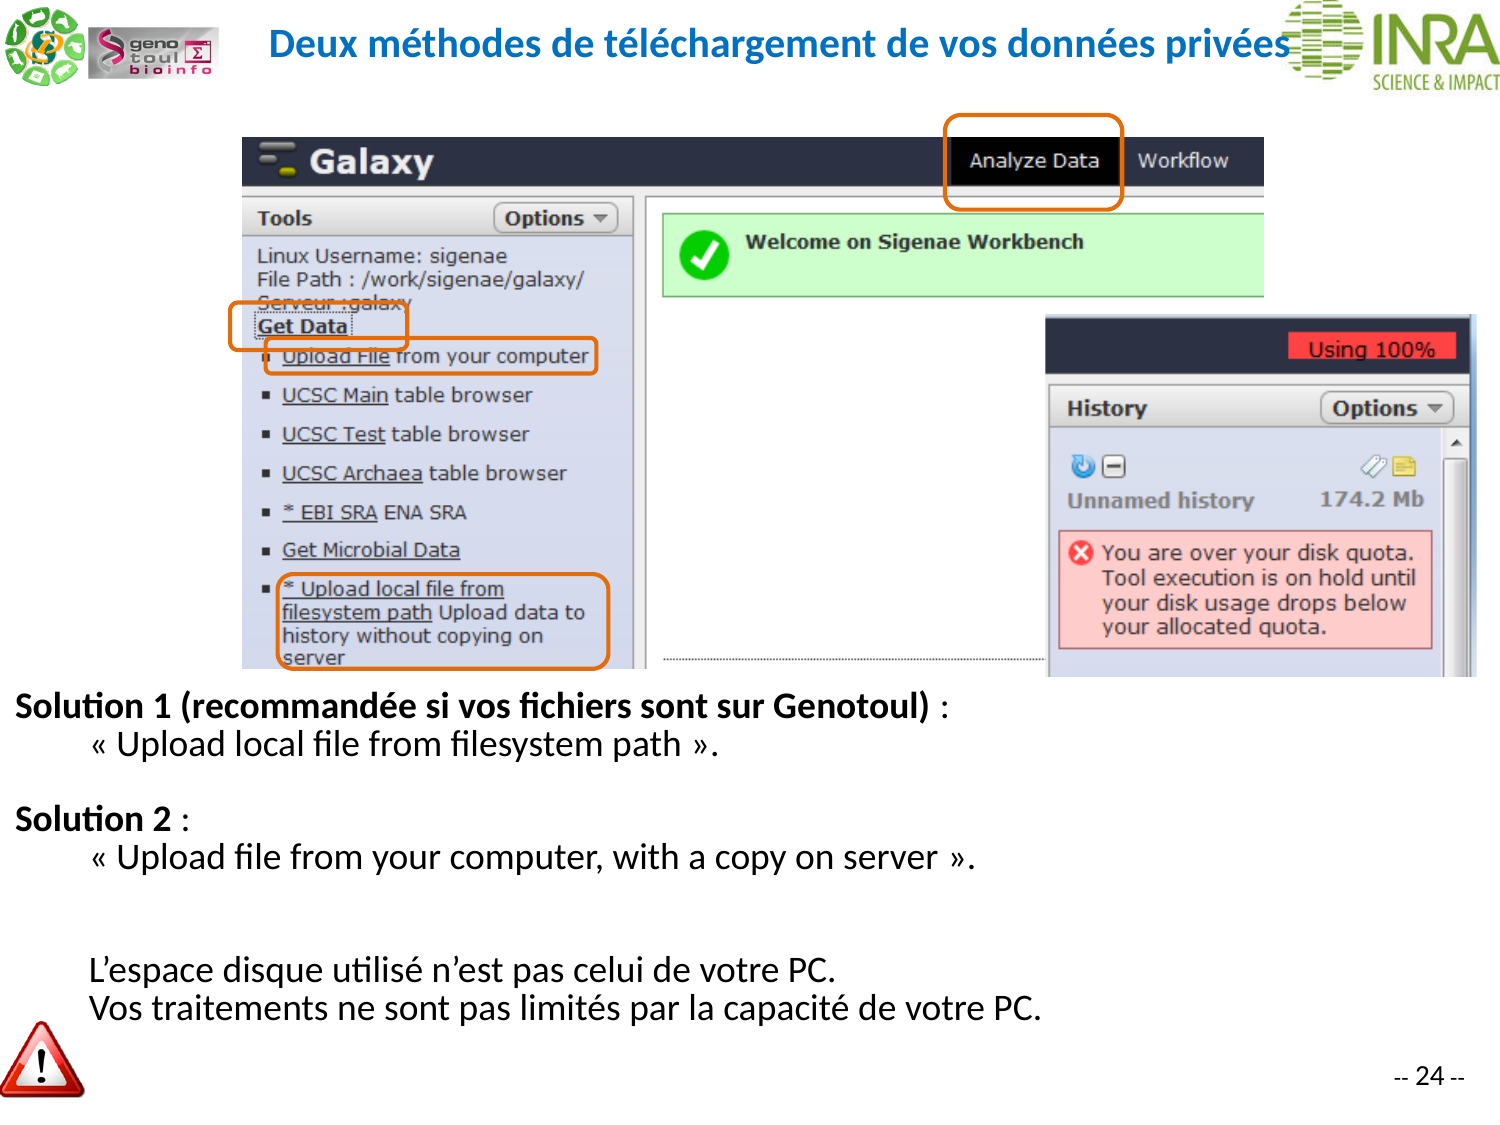

Deux méthodes de téléchargement de vos données privées
Solution 1 (recommandée si vos fichiers sont sur Genotoul) :
	« Upload local file from filesystem path ».
Solution 2 :
	« Upload file from your computer, with a copy on server ».
	L’espace disque utilisé n’est pas celui de votre PC.
	Vos traitements ne sont pas limités par la capacité de votre PC.